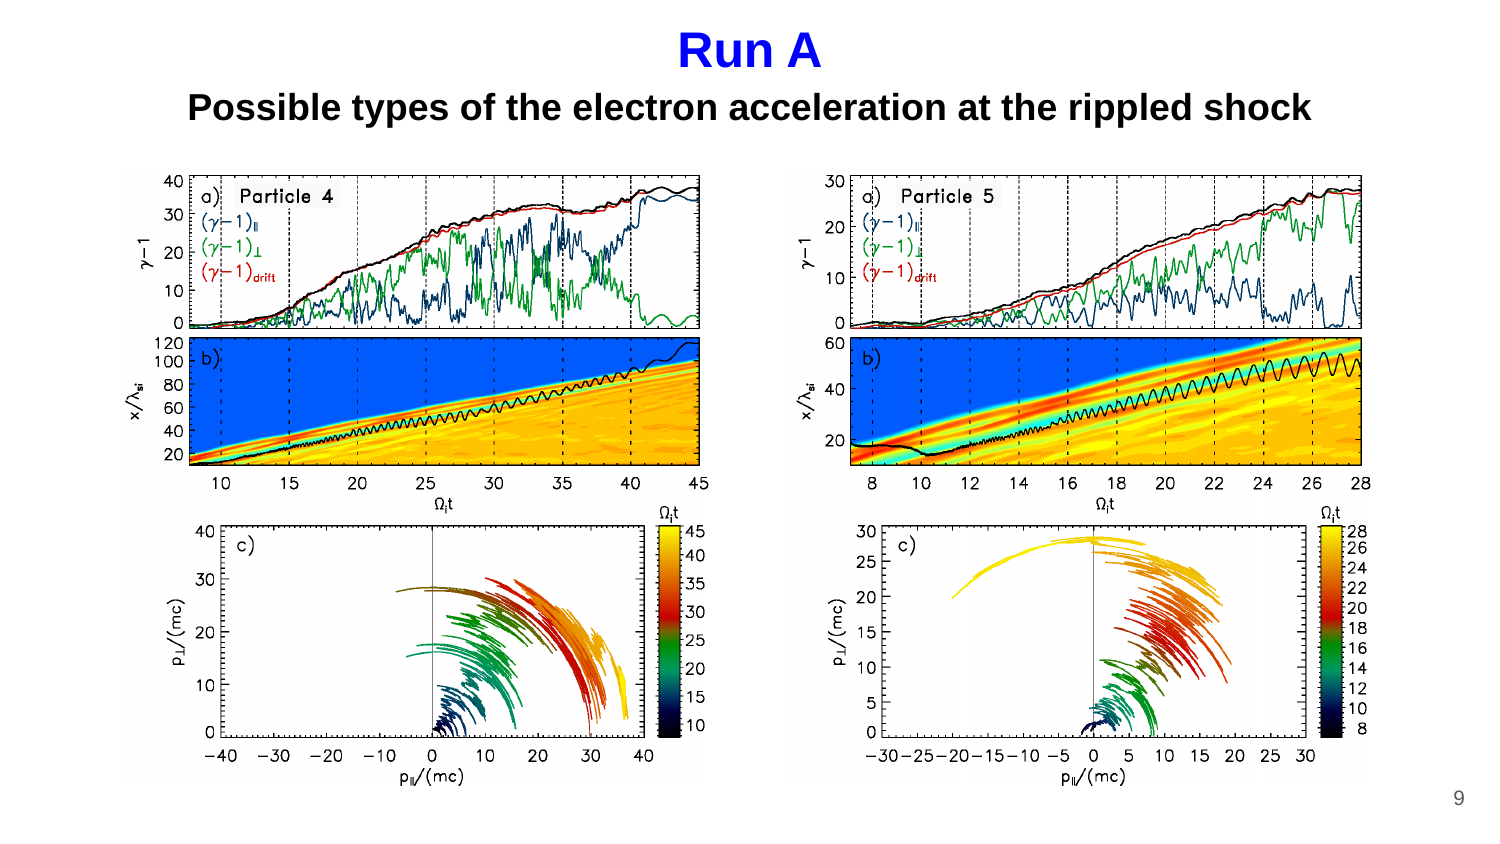

# Run A
Possible types of the electron acceleration at the rippled shock